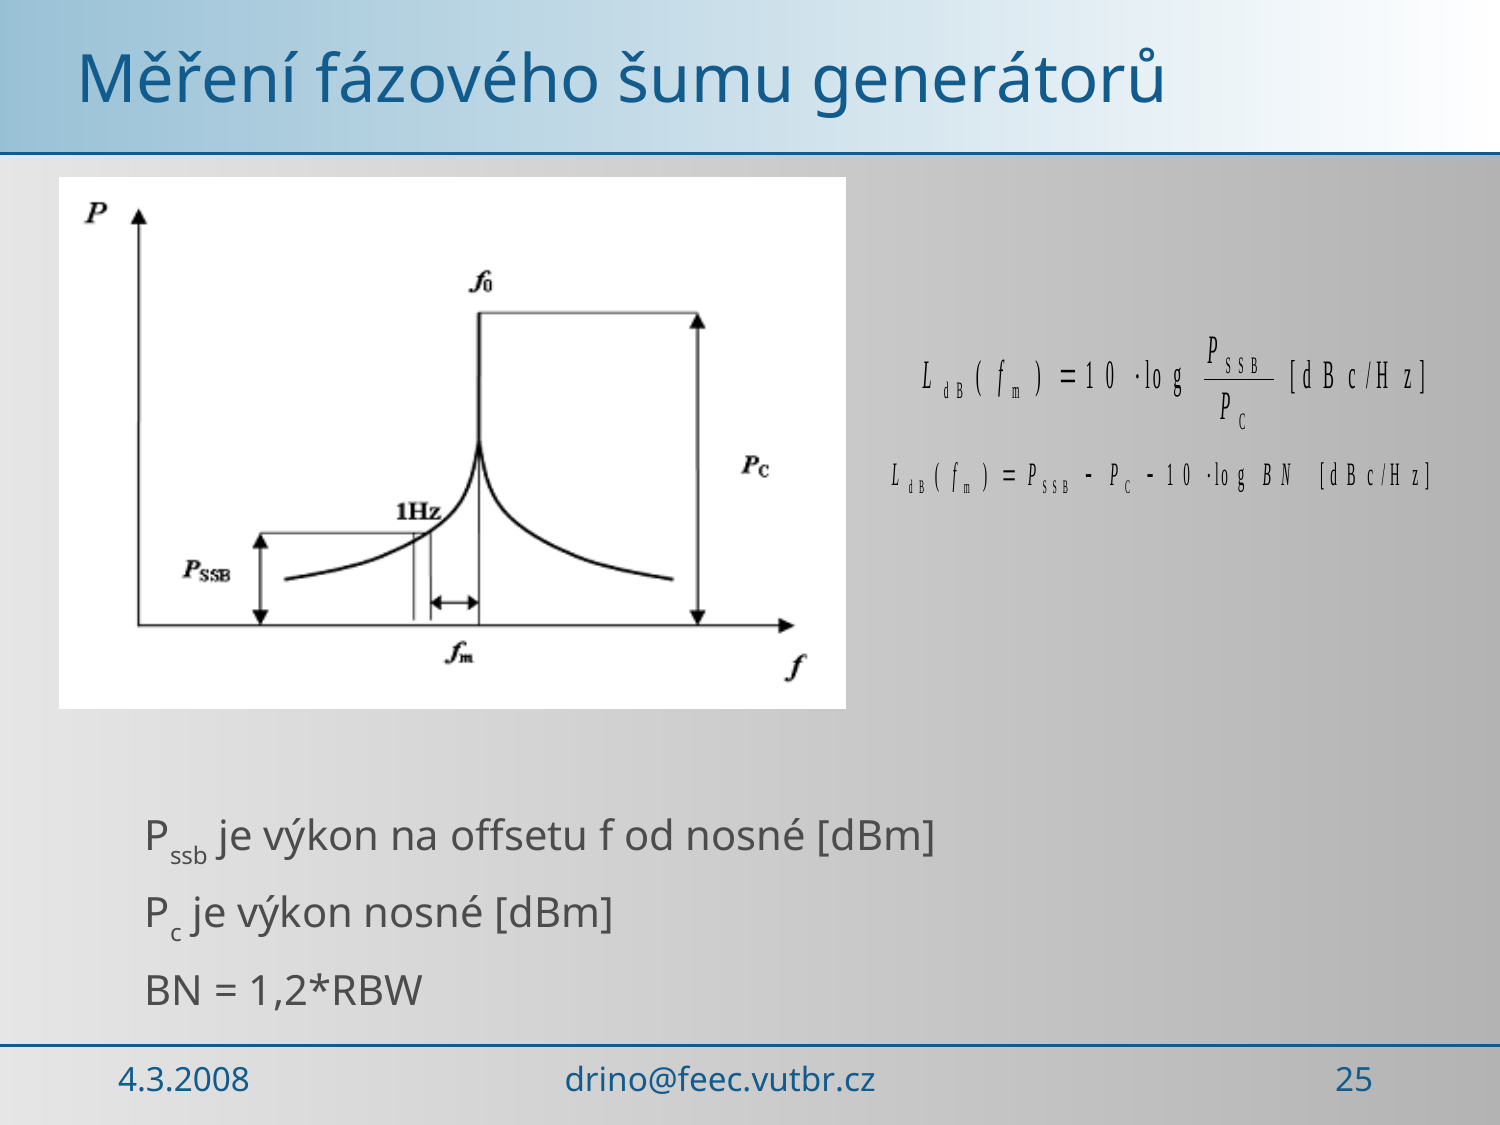

# Měření fázového šumu generátorů
Pssb je výkon na offsetu f od nosné [dBm]
Pc je výkon nosné [dBm]
BN = 1,2*RBW
4.3.2008
drino@feec.vutbr.cz